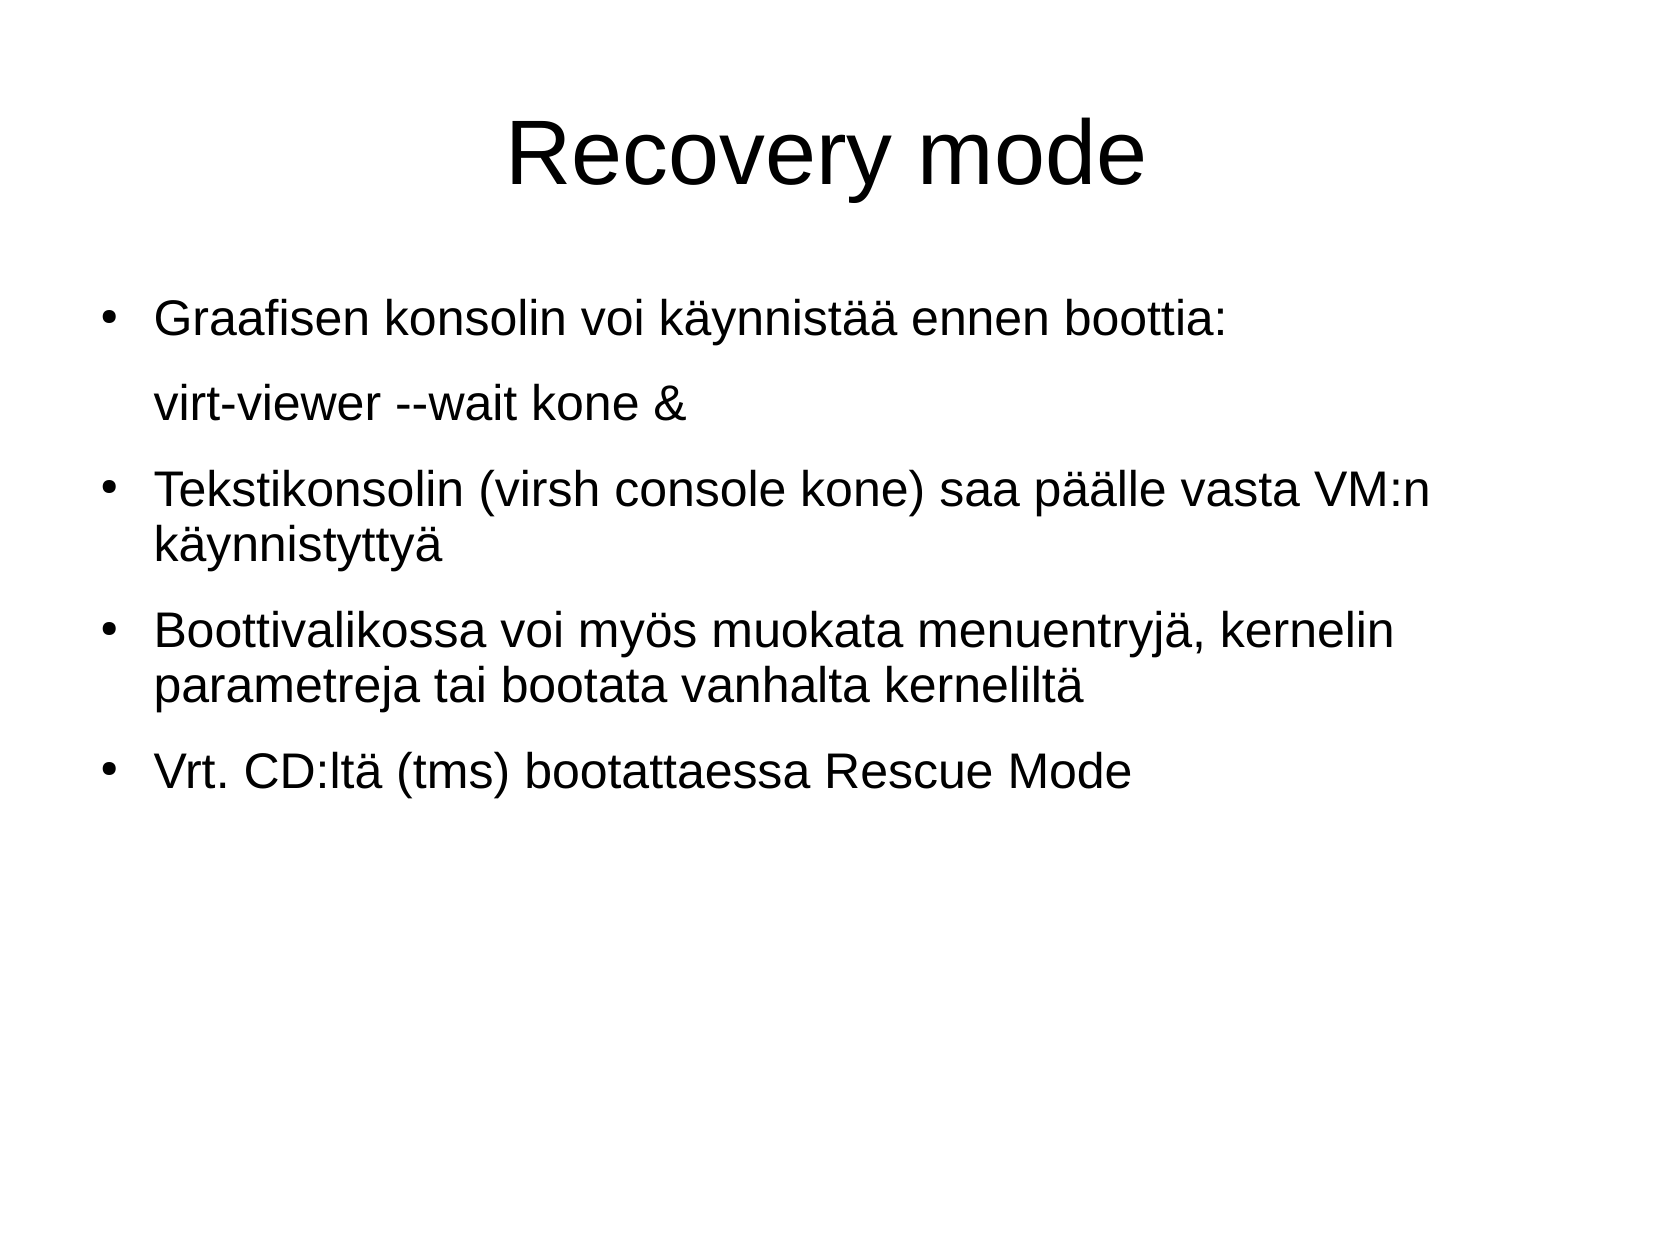

# Recovery mode
Graafisen konsolin voi käynnistää ennen boottia:
virt-viewer --wait kone &
Tekstikonsolin (virsh console kone) saa päälle vasta VM:n käynnistyttyä
Boottivalikossa voi myös muokata menuentryjä, kernelin parametreja tai bootata vanhalta kerneliltä
Vrt. CD:ltä (tms) bootattaessa Rescue Mode